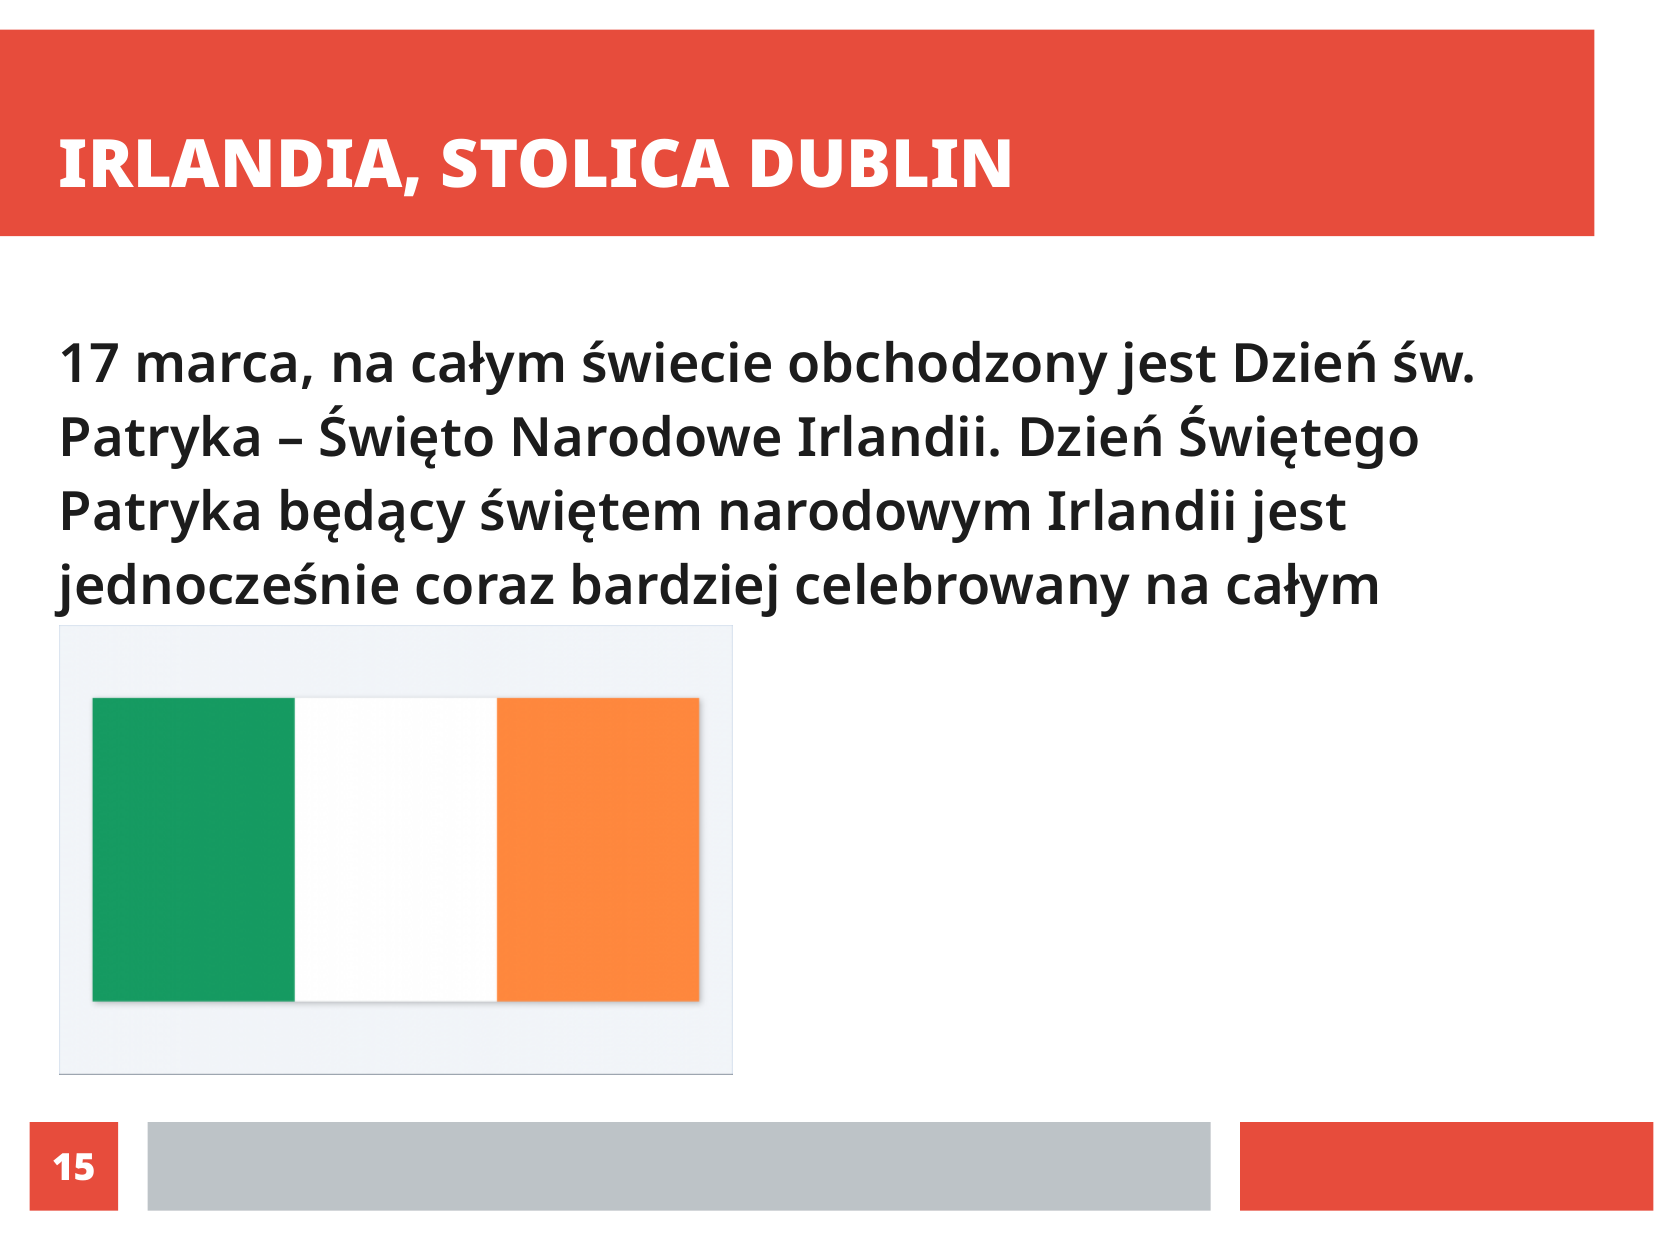

# IRLANDIA, STOLICA DUBLIN
17 marca, na całym świecie obchodzony jest Dzień św. Patryka – Święto Narodowe Irlandii. Dzień Świętego Patryka będący świętem narodowym Irlandii jest jednocześnie coraz bardziej celebrowany na całym świecie.
15